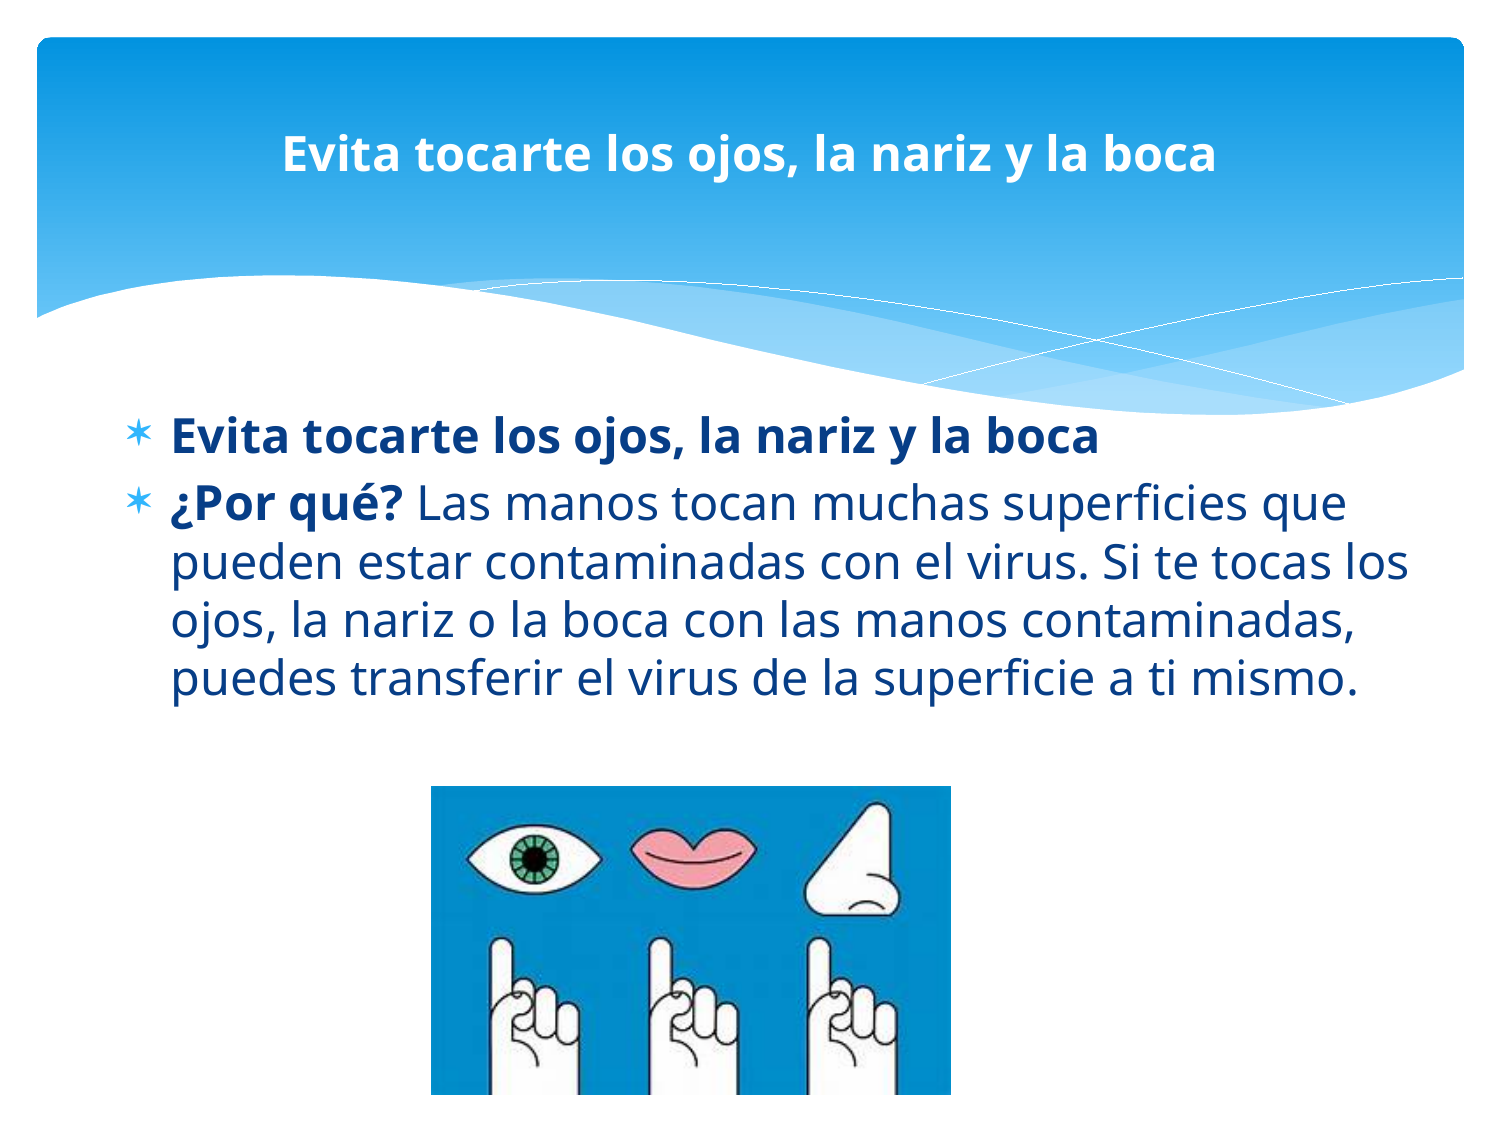

Evita tocarte los ojos, la nariz y la boca
# Evita tocarte los ojos, la nariz y la boca
¿Por qué? Las manos tocan muchas superficies que pueden estar contaminadas con el virus. Si te tocas los ojos, la nariz o la boca con las manos contaminadas, puedes transferir el virus de la superficie a ti mismo.